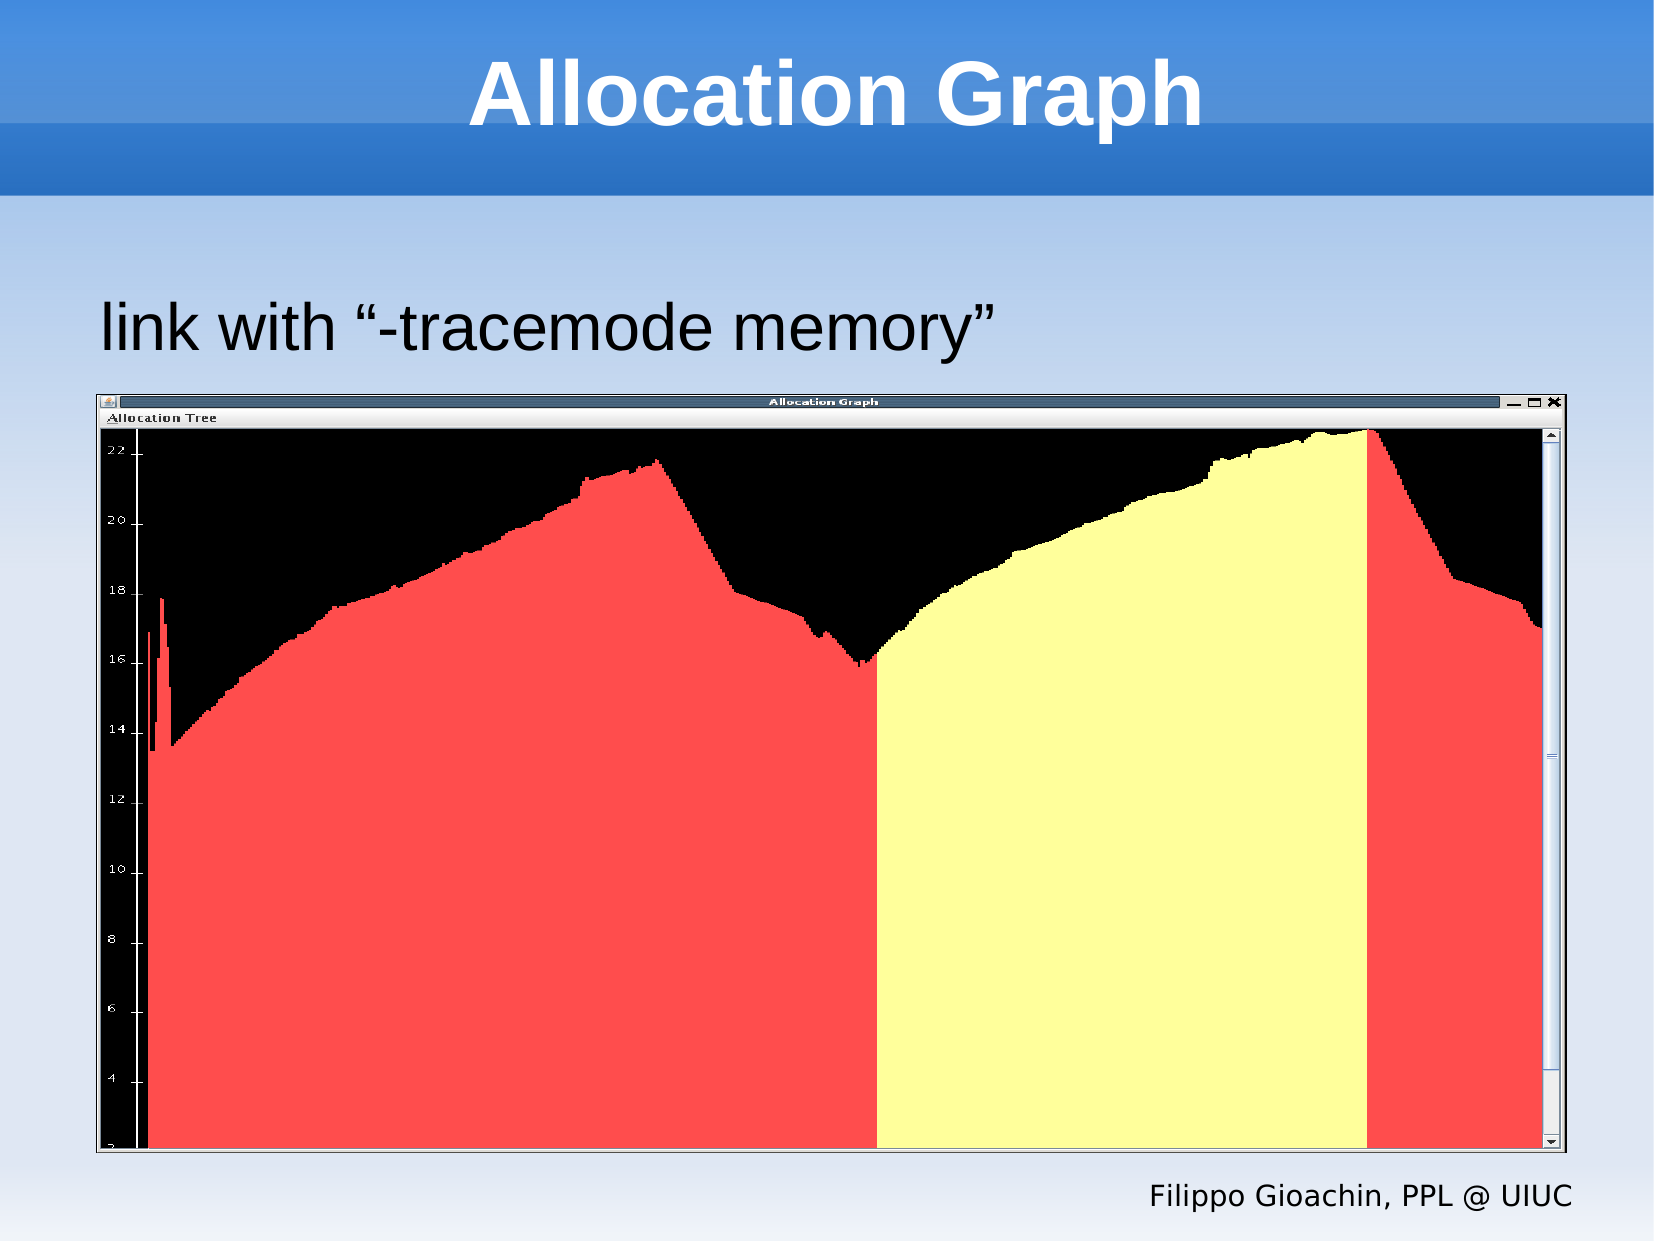

# Allocation Graph
link with “-tracemode memory”
Filippo Gioachin, PPL @ UIUC